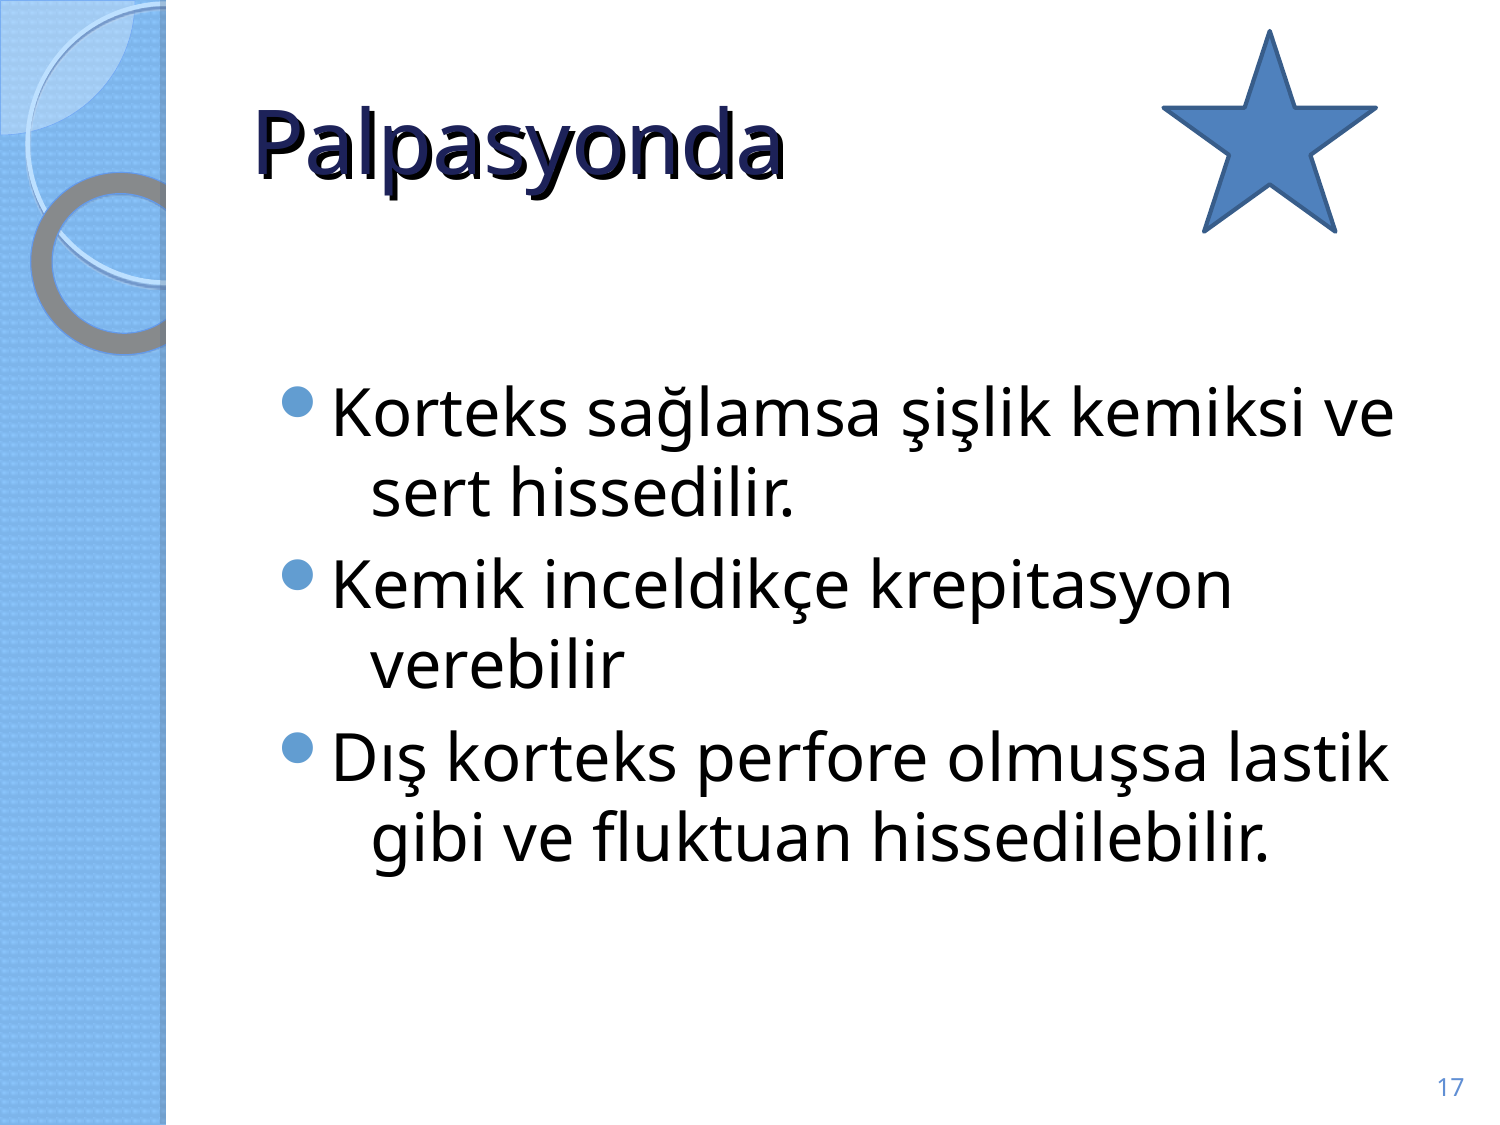

# Palpasyonda
Korteks sağlamsa şişlik kemiksi ve sert hissedilir.
Kemik inceldikçe krepitasyon verebilir
Dış korteks perfore olmuşsa lastik gibi ve fluktuan hissedilebilir.
17